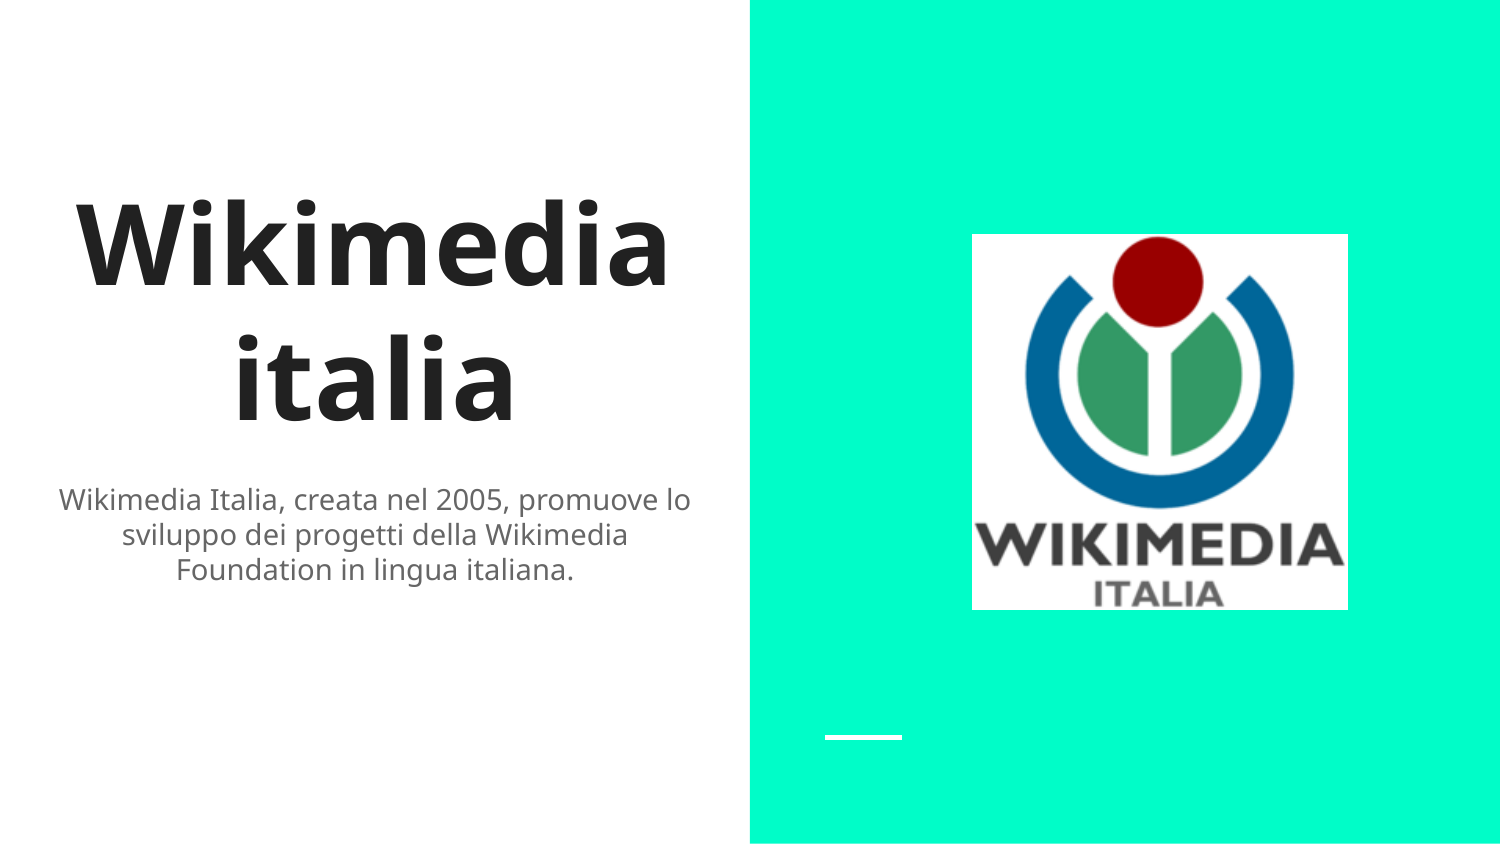

# Wikimedia italia
Wikimedia Italia, creata nel 2005, promuove lo sviluppo dei progetti della Wikimedia Foundation in lingua italiana.